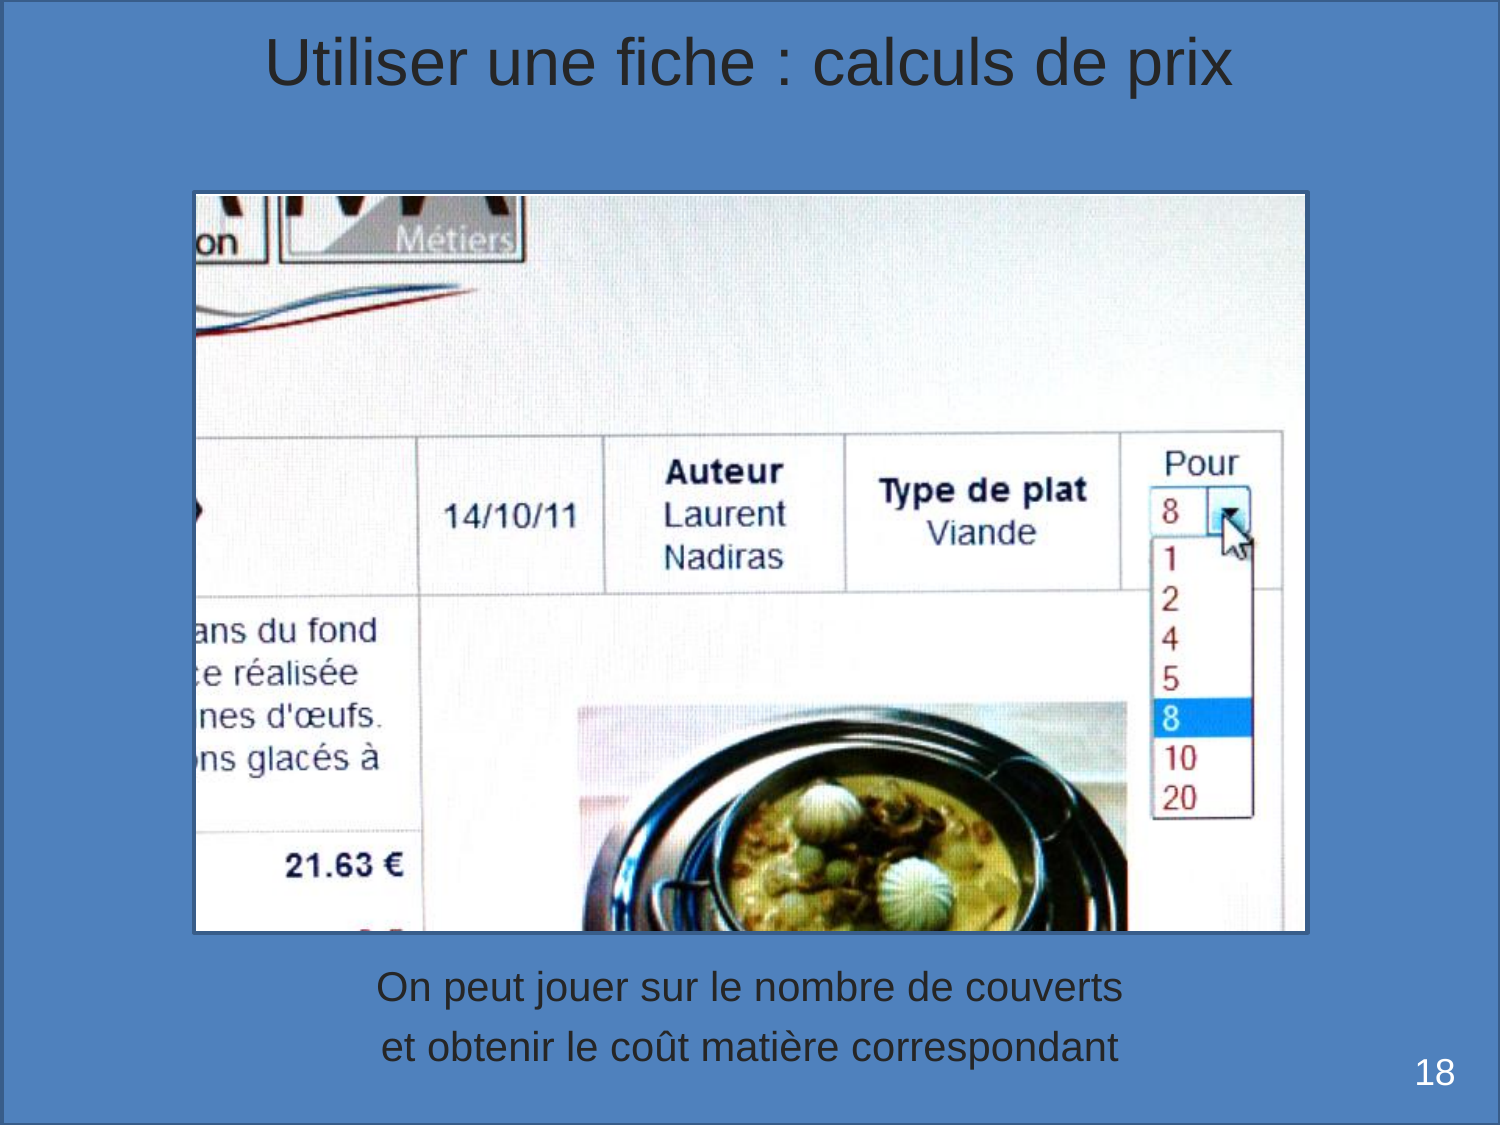

Utiliser une fiche : calculs de prix
# On peut jouer sur le nombre de couverts
et obtenir le coût matière correspondant